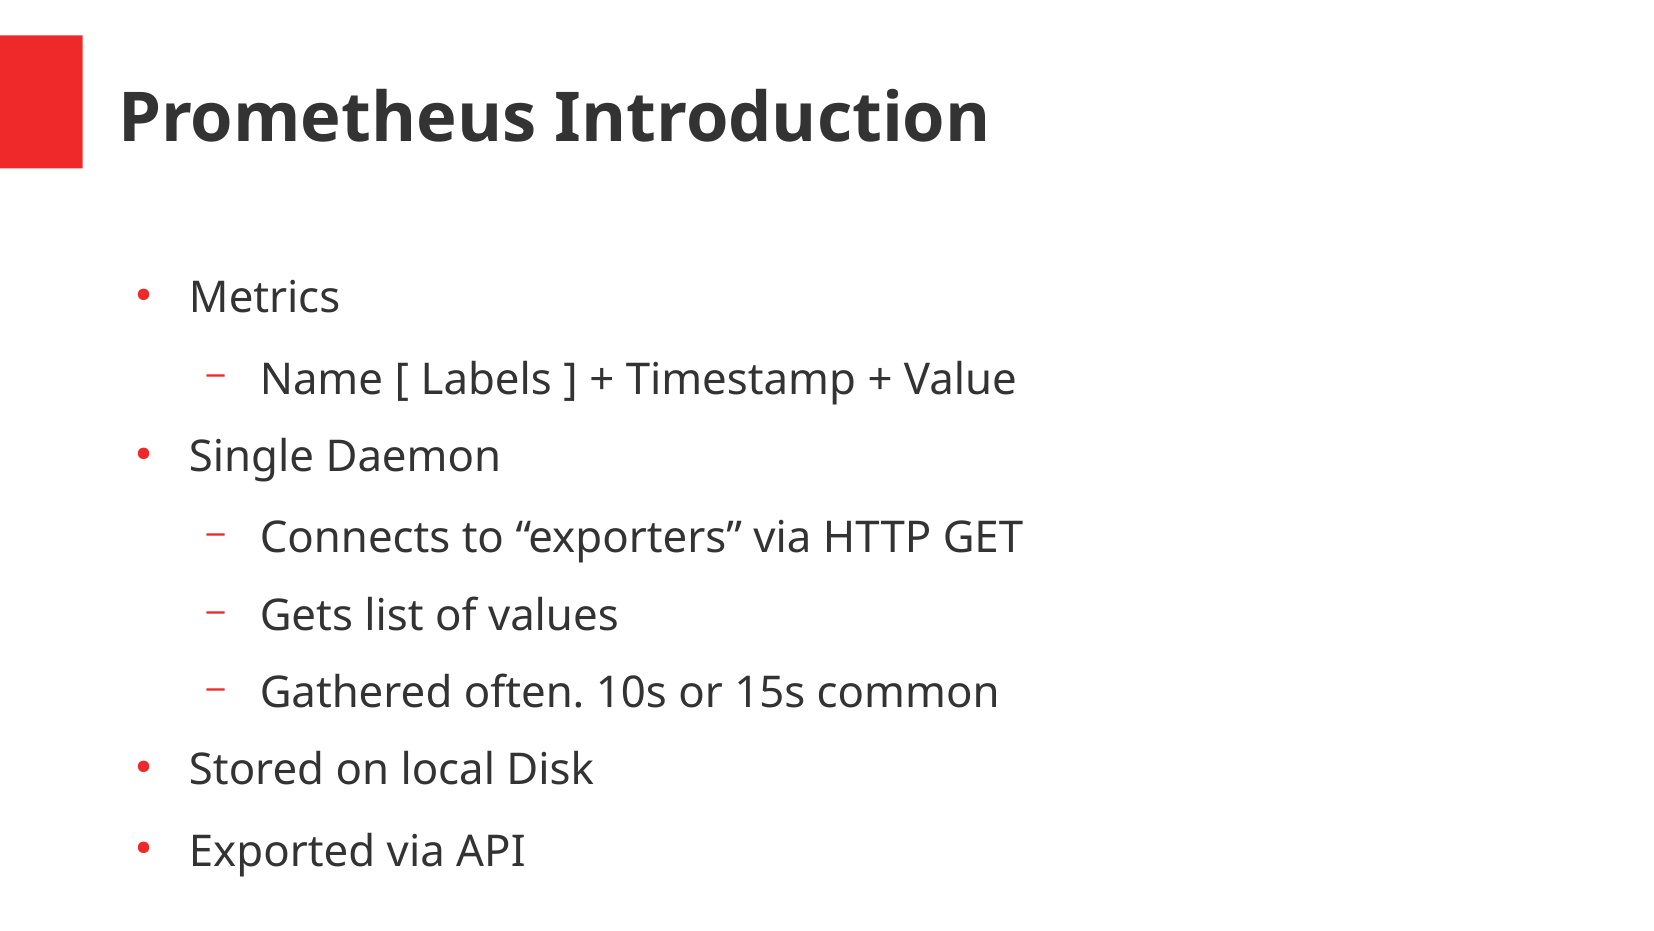

# Prometheus Introduction
Metrics
Name [ Labels ] + Timestamp + Value
Single Daemon
Connects to “exporters” via HTTP GET
Gets list of values
Gathered often. 10s or 15s common
Stored on local Disk
Exported via API